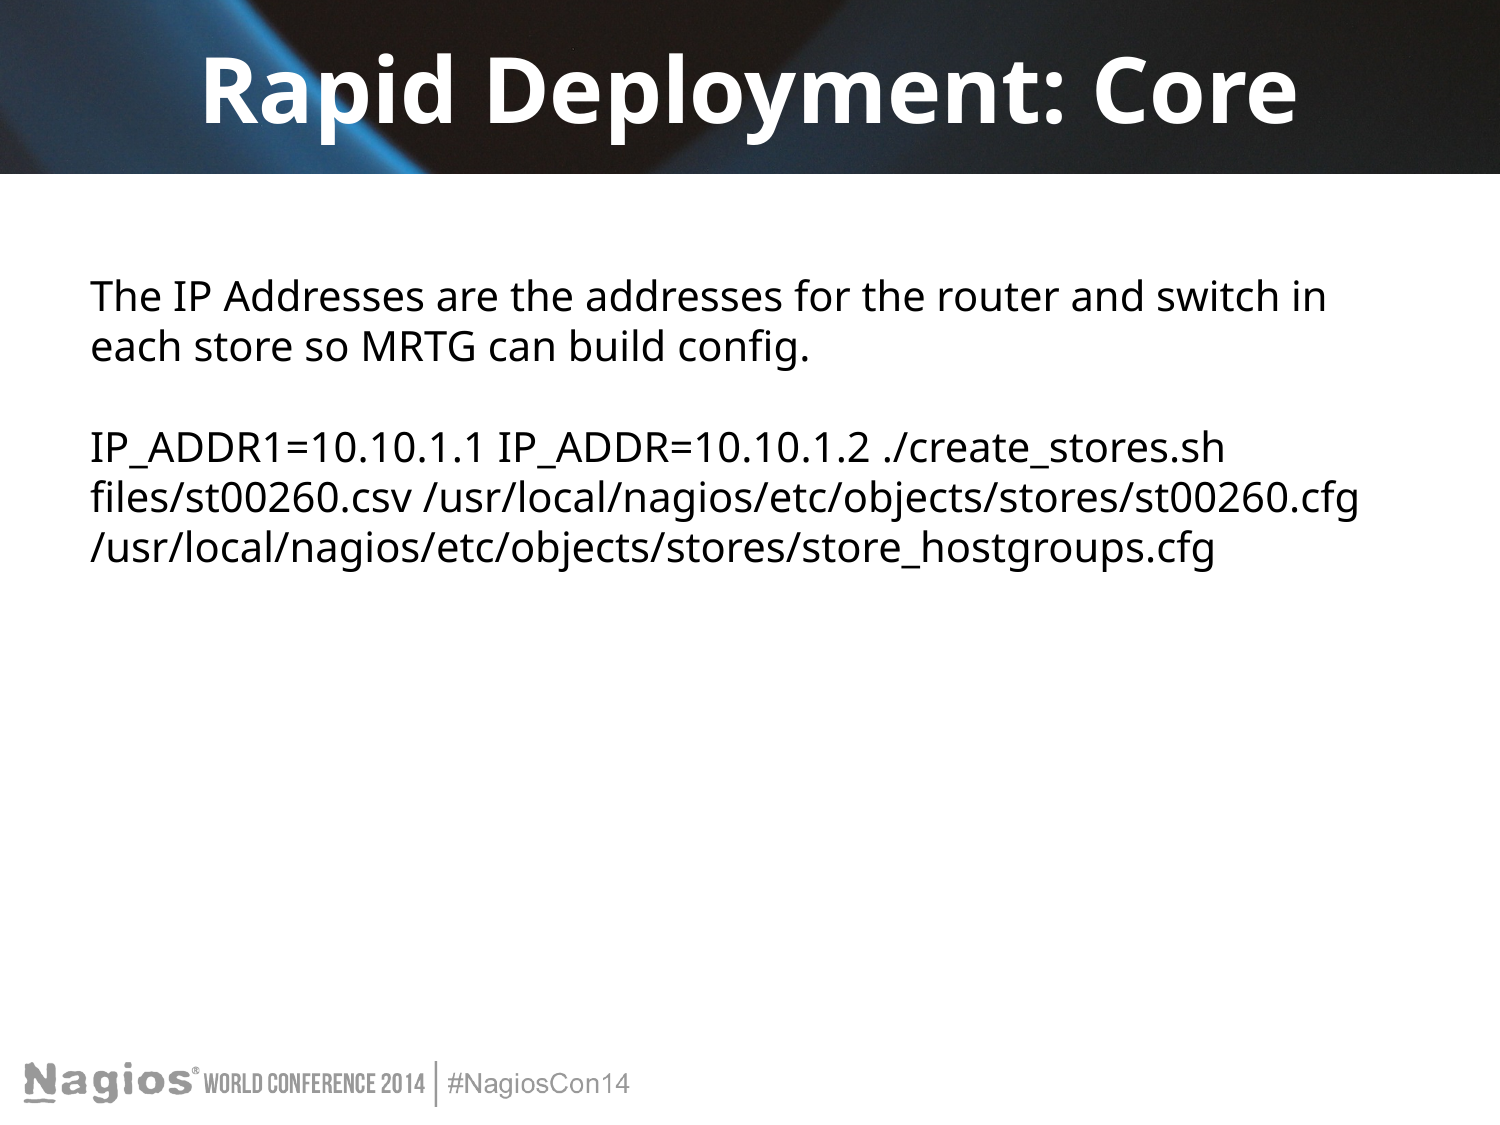

# Rapid Deployment: Core
The IP Addresses are the addresses for the router and switch in each store so MRTG can build config.
IP_ADDR1=10.10.1.1 IP_ADDR=10.10.1.2 ./create_stores.sh files/st00260.csv /usr/local/nagios/etc/objects/stores/st00260.cfg /usr/local/nagios/etc/objects/stores/store_hostgroups.cfg